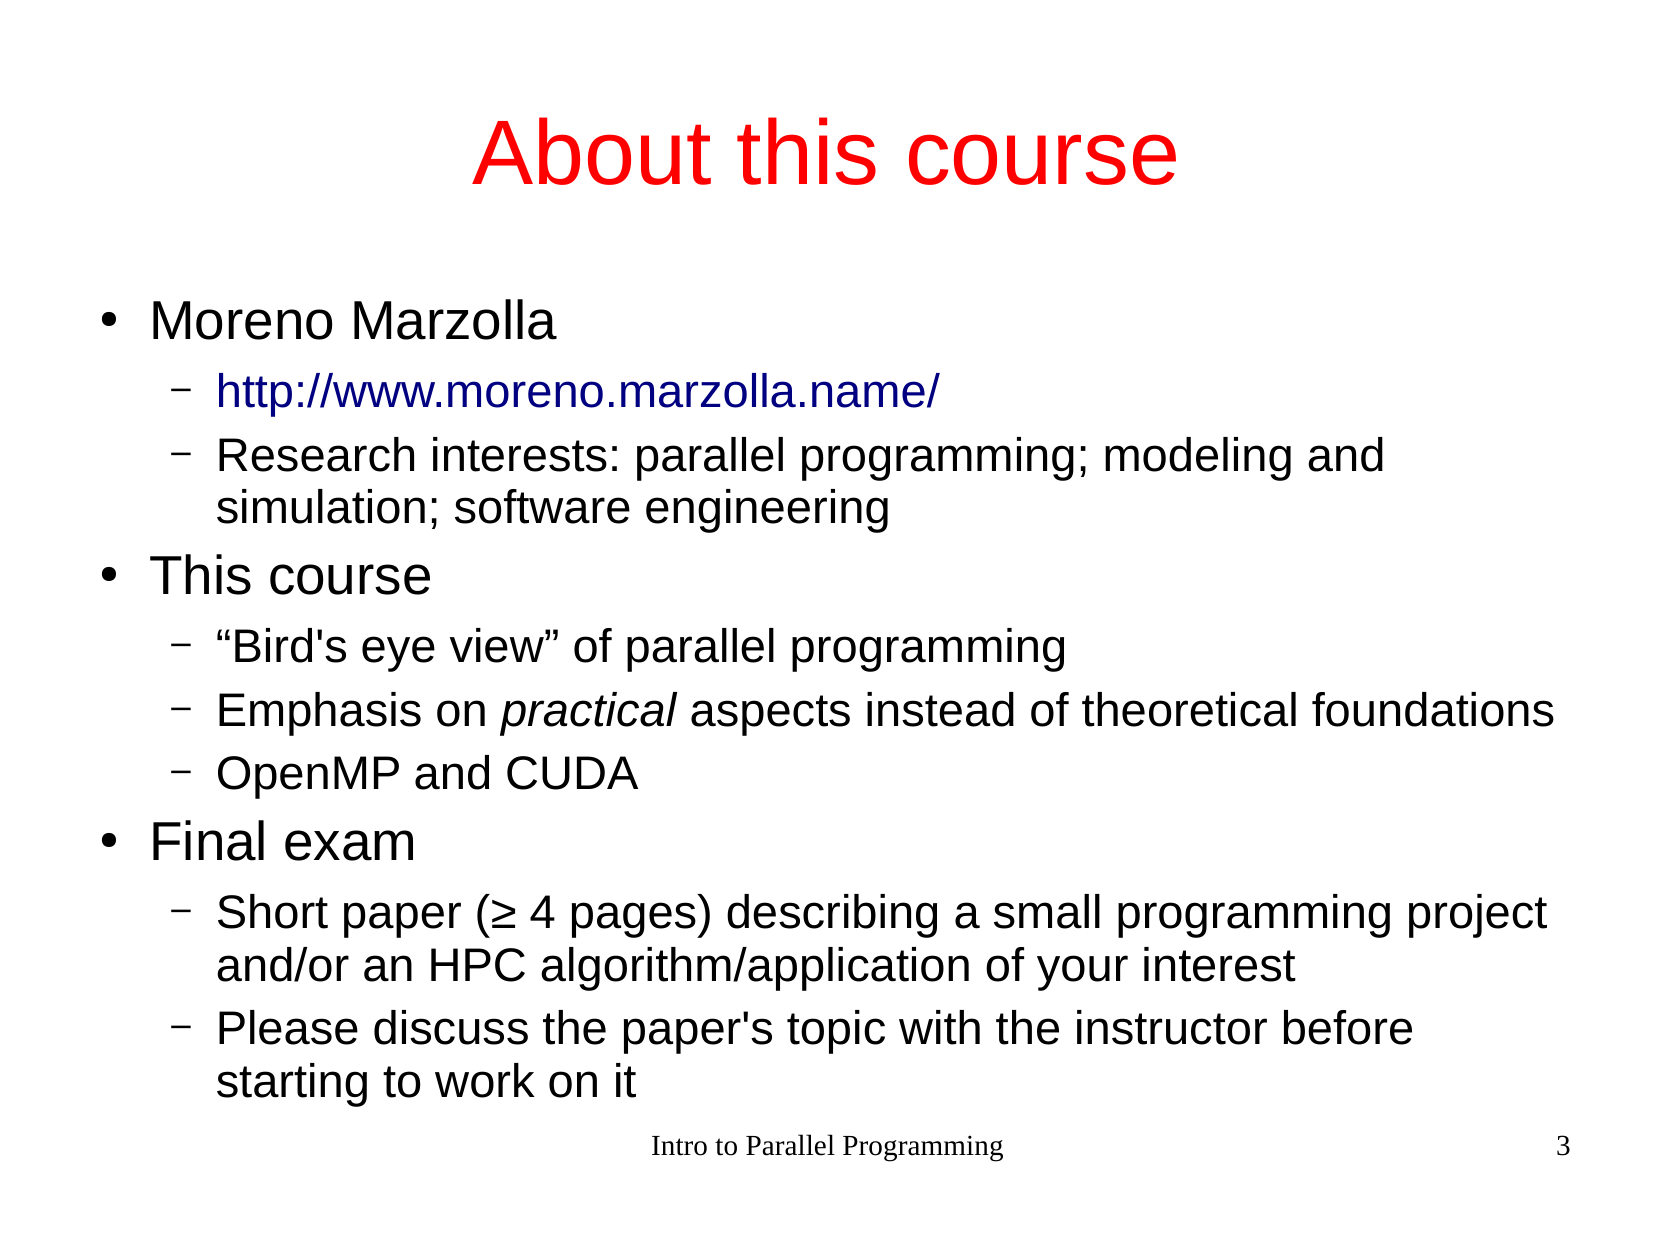

# About this course
Moreno Marzolla
http://www.moreno.marzolla.name/
Research interests: parallel programming; modeling and simulation; software engineering
This course
“Bird's eye view” of parallel programming
Emphasis on practical aspects instead of theoretical foundations
OpenMP and CUDA
Final exam
Short paper (≥ 4 pages) describing a small programming project and/or an HPC algorithm/application of your interest
Please discuss the paper's topic with the instructor before starting to work on it
Intro to Parallel Programming
3